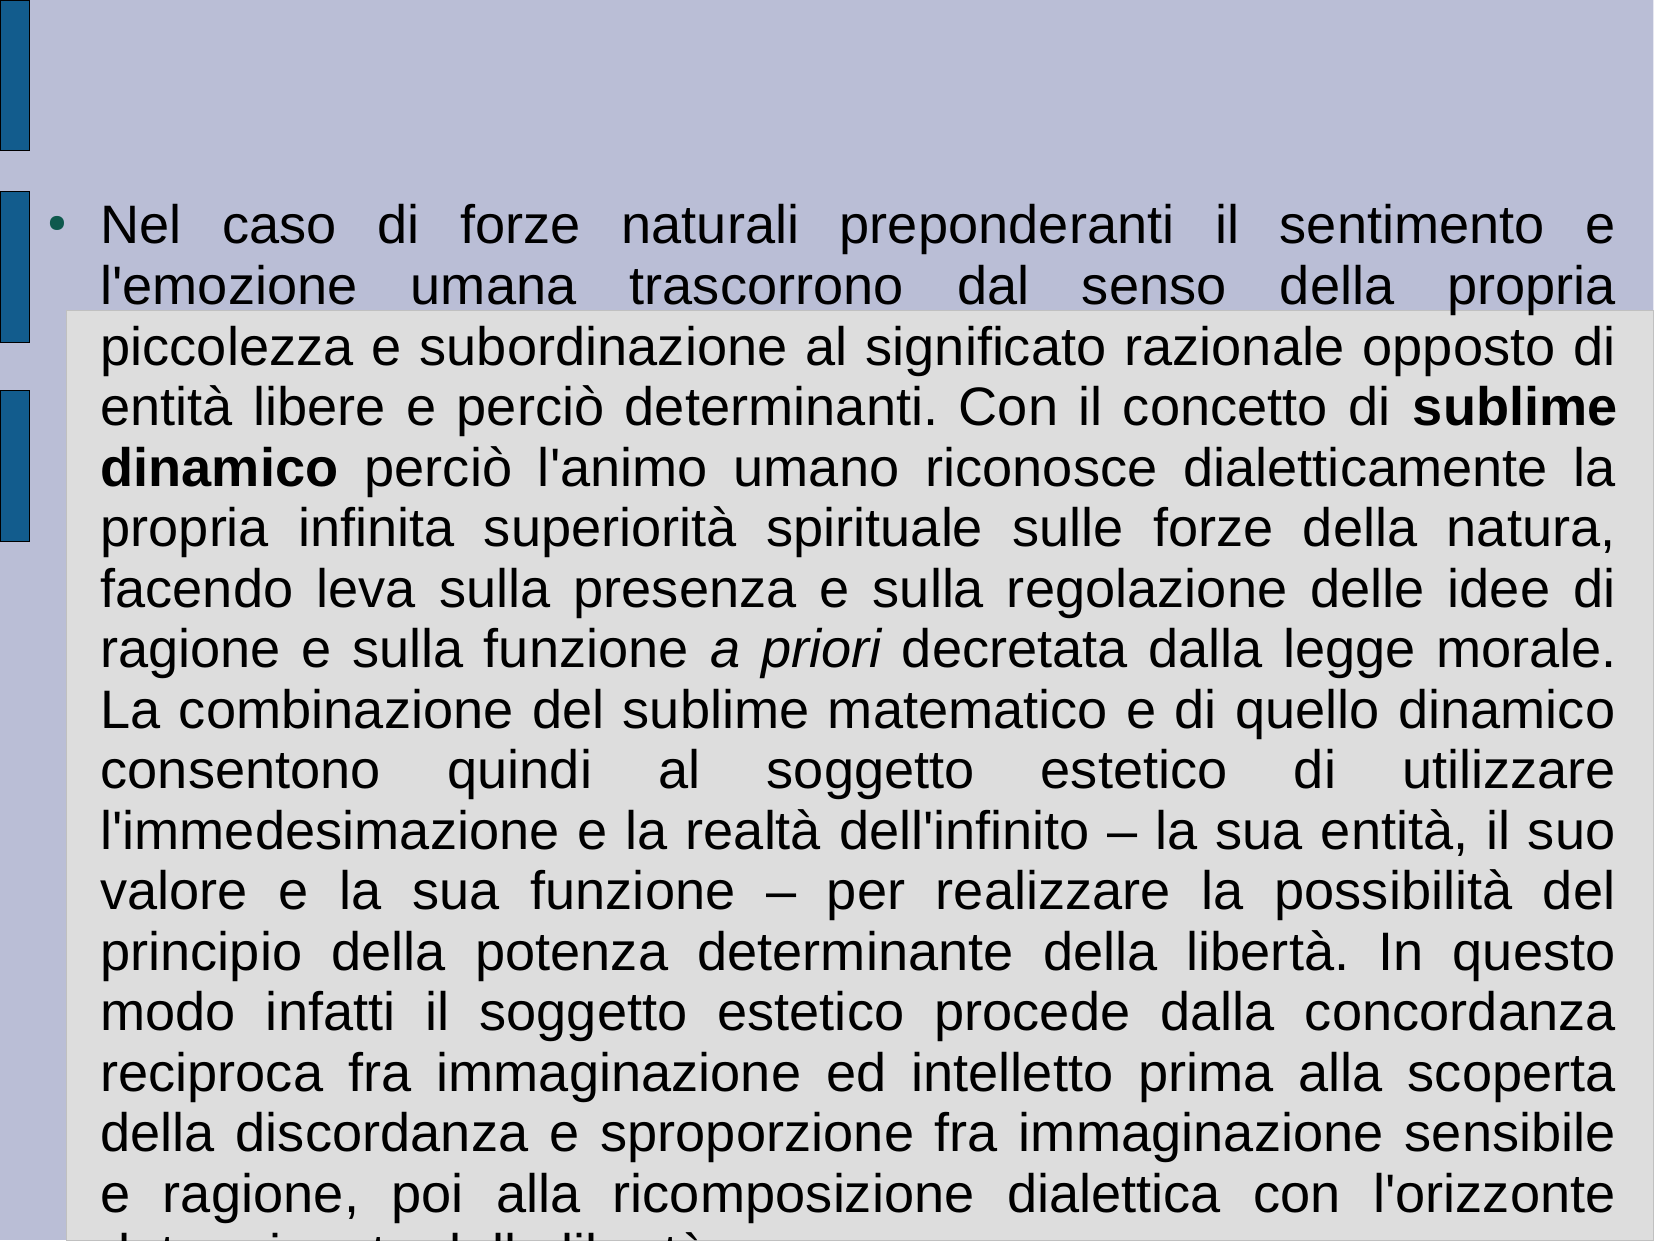

#
Nel caso di forze naturali preponderanti il sentimento e l'emozione umana trascorrono dal senso della propria piccolezza e subordinazione al significato razionale opposto di entità libere e perciò determinanti. Con il concetto di sublime dinamico perciò l'animo umano riconosce dialetticamente la propria infinita superiorità spirituale sulle forze della natura, facendo leva sulla presenza e sulla regolazione delle idee di ragione e sulla funzione a priori decretata dalla legge morale. La combinazione del sublime matematico e di quello dinamico consentono quindi al soggetto estetico di utilizzare l'immedesimazione e la realtà dell'infinito – la sua entità, il suo valore e la sua funzione – per realizzare la possibilità del principio della potenza determinante della libertà. In questo modo infatti il soggetto estetico procede dalla concordanza reciproca fra immaginazione ed intelletto prima alla scoperta della discordanza e sproporzione fra immaginazione sensibile e ragione, poi alla ricomposizione dialettica con l'orizzonte determinante della libertà.